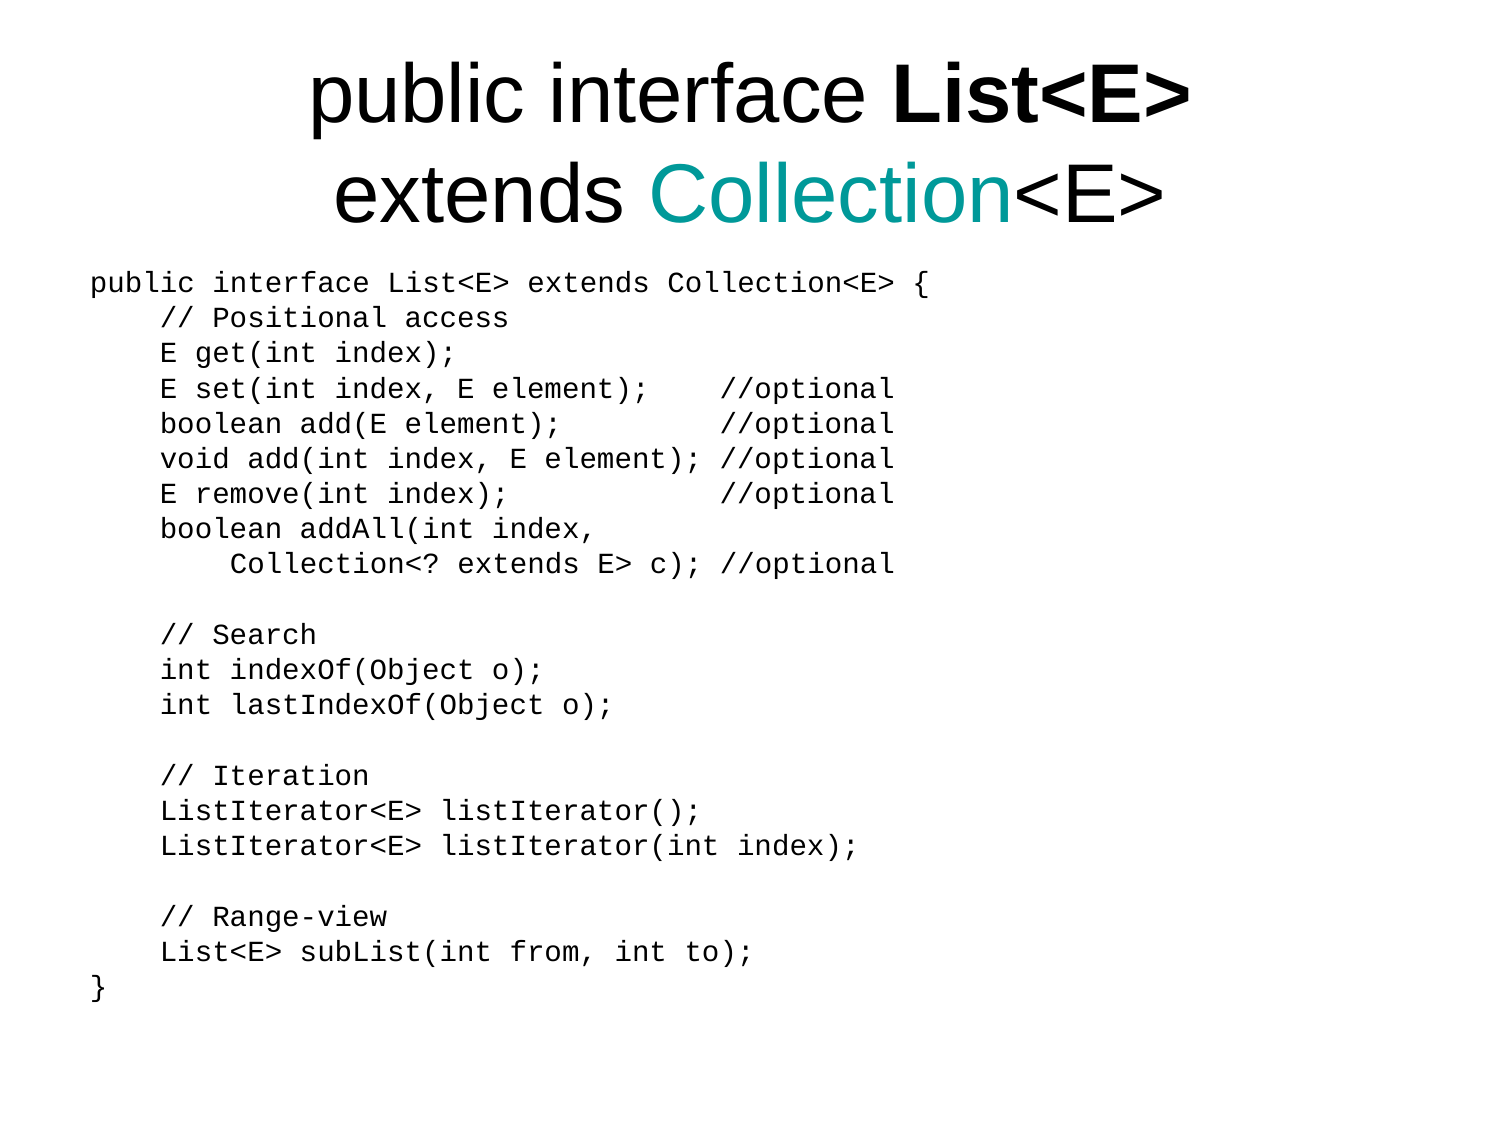

# public interface List<E> extends Collection<E>
public interface List<E> extends Collection<E> {
 // Positional access
 E get(int index);
 E set(int index, E element); //optional
 boolean add(E element); //optional
 void add(int index, E element); //optional
 E remove(int index); //optional
 boolean addAll(int index,
 Collection<? extends E> c); //optional
 // Search
 int indexOf(Object o);
 int lastIndexOf(Object o);
 // Iteration
 ListIterator<E> listIterator();
 ListIterator<E> listIterator(int index);
 // Range-view
 List<E> subList(int from, int to);
}